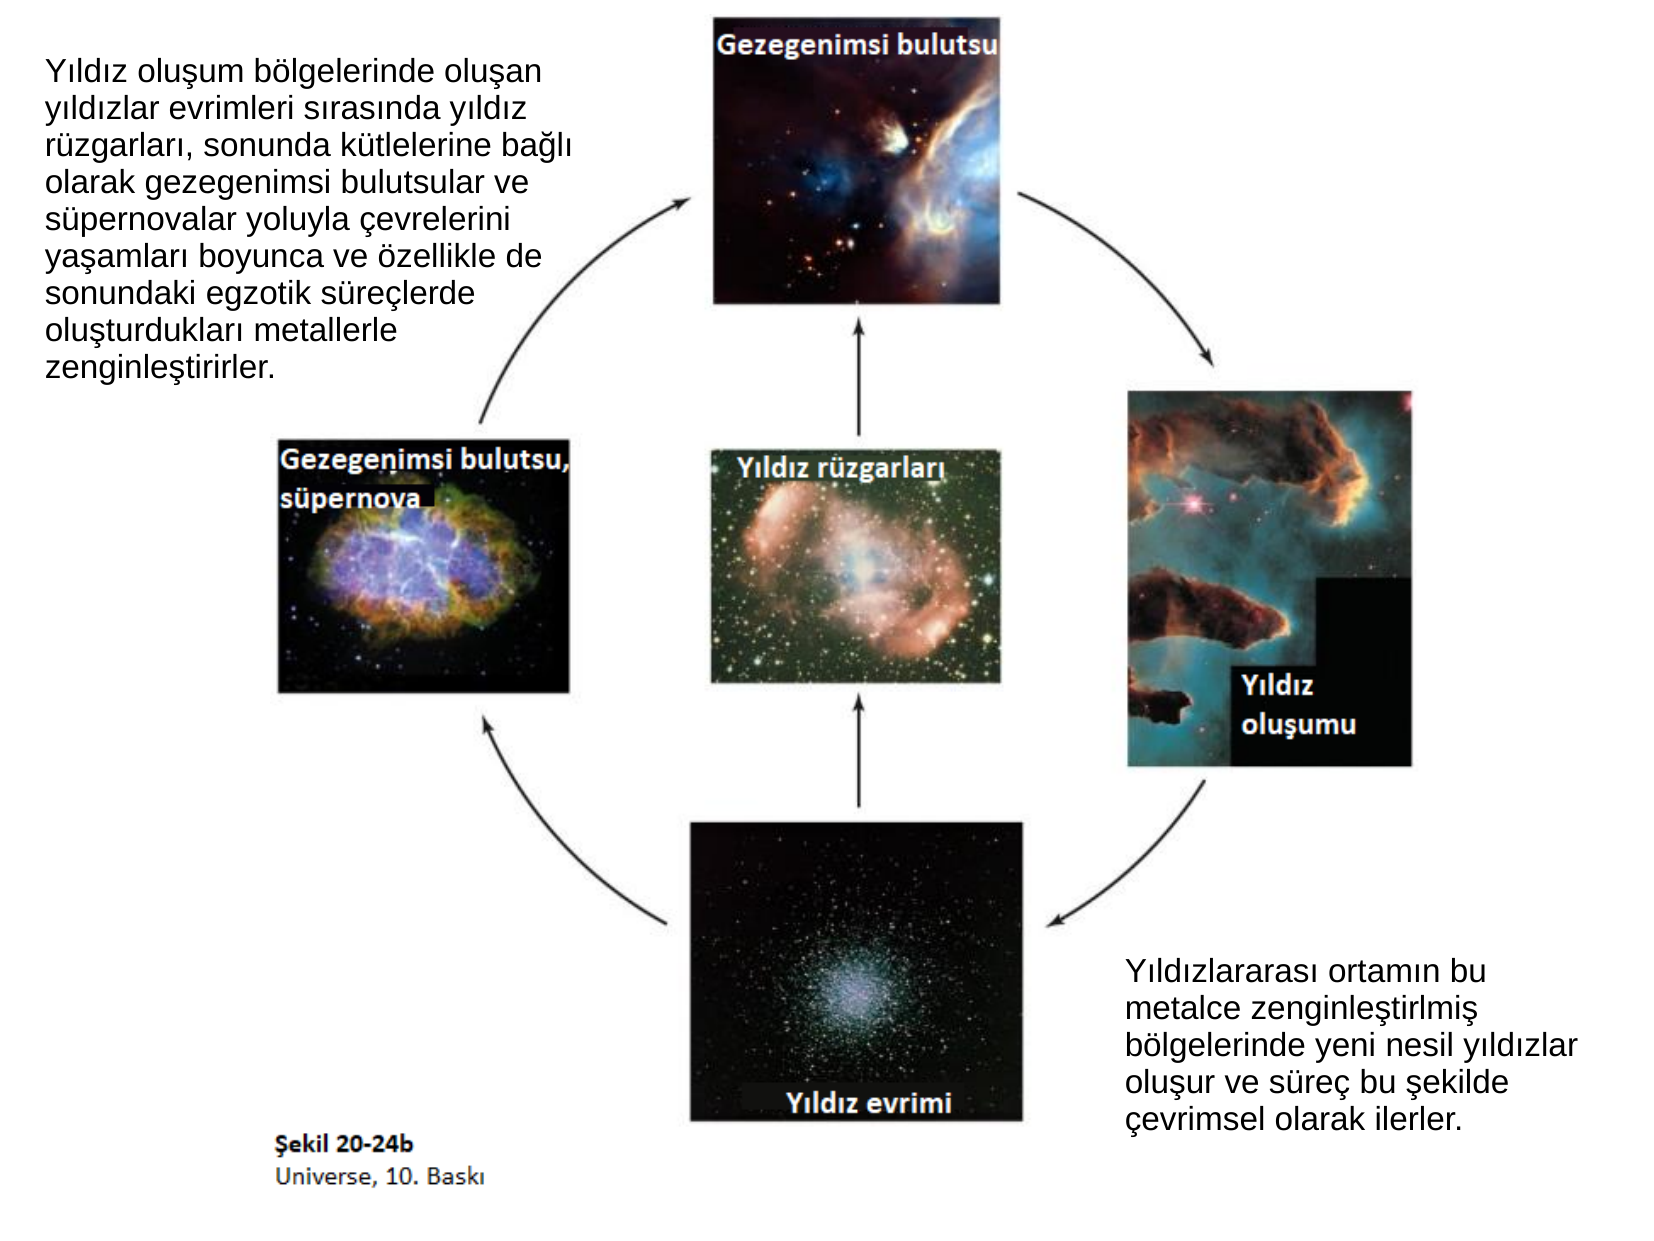

Yıldız oluşum bölgelerinde oluşan yıldızlar evrimleri sırasında yıldız rüzgarları, sonunda kütlelerine bağlı olarak gezegenimsi bulutsular ve süpernovalar yoluyla çevrelerini yaşamları boyunca ve özellikle de sonundaki egzotik süreçlerde oluşturdukları metallerle zenginleştirirler.
Yıldızlararası ortamın bu metalce zenginleştirlmiş bölgelerinde yeni nesil yıldızlar oluşur ve süreç bu şekilde çevrimsel olarak ilerler.